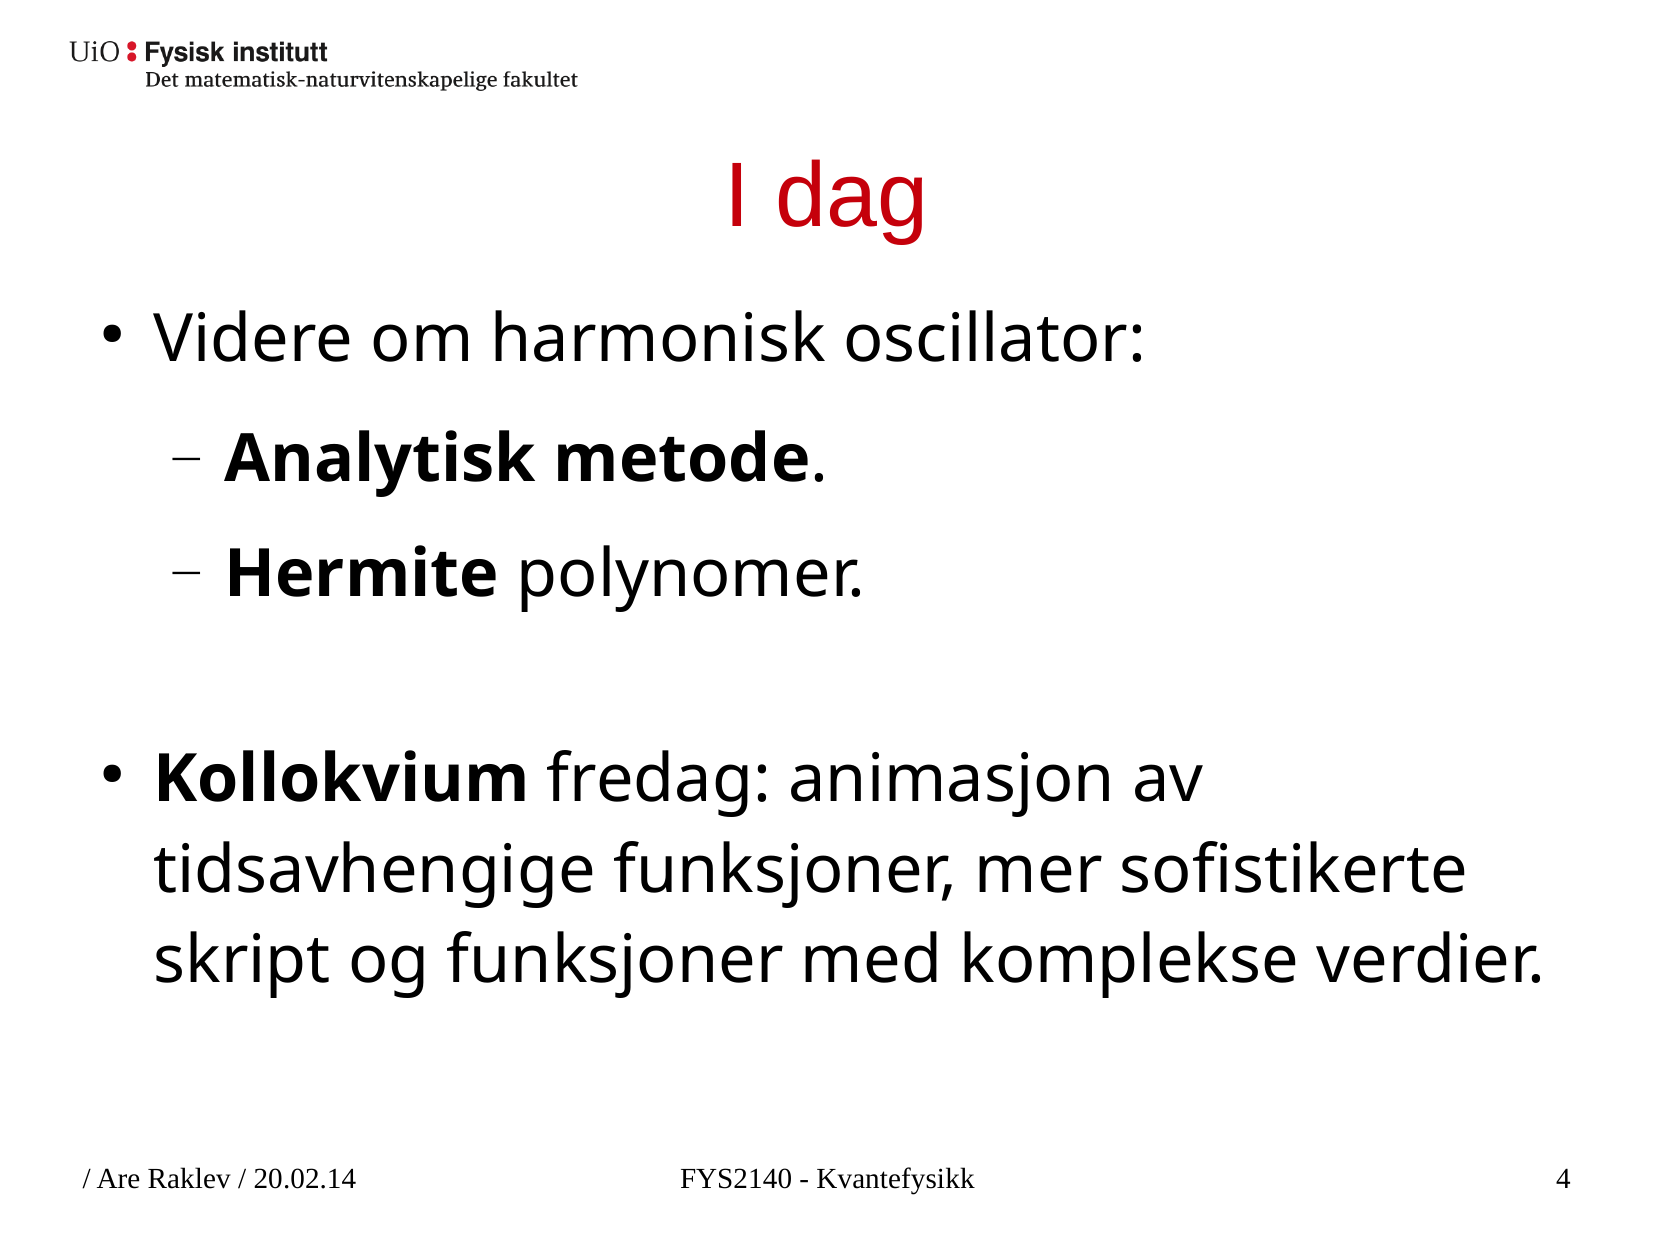

# I dag
Videre om harmonisk oscillator:
Analytisk metode.
Hermite polynomer.
Kollokvium fredag: animasjon av tidsavhengige funksjoner, mer sofistikerte skript og funksjoner med komplekse verdier.
/ Are Raklev / 20.02.14
FYS2140 - Kvantefysikk
4